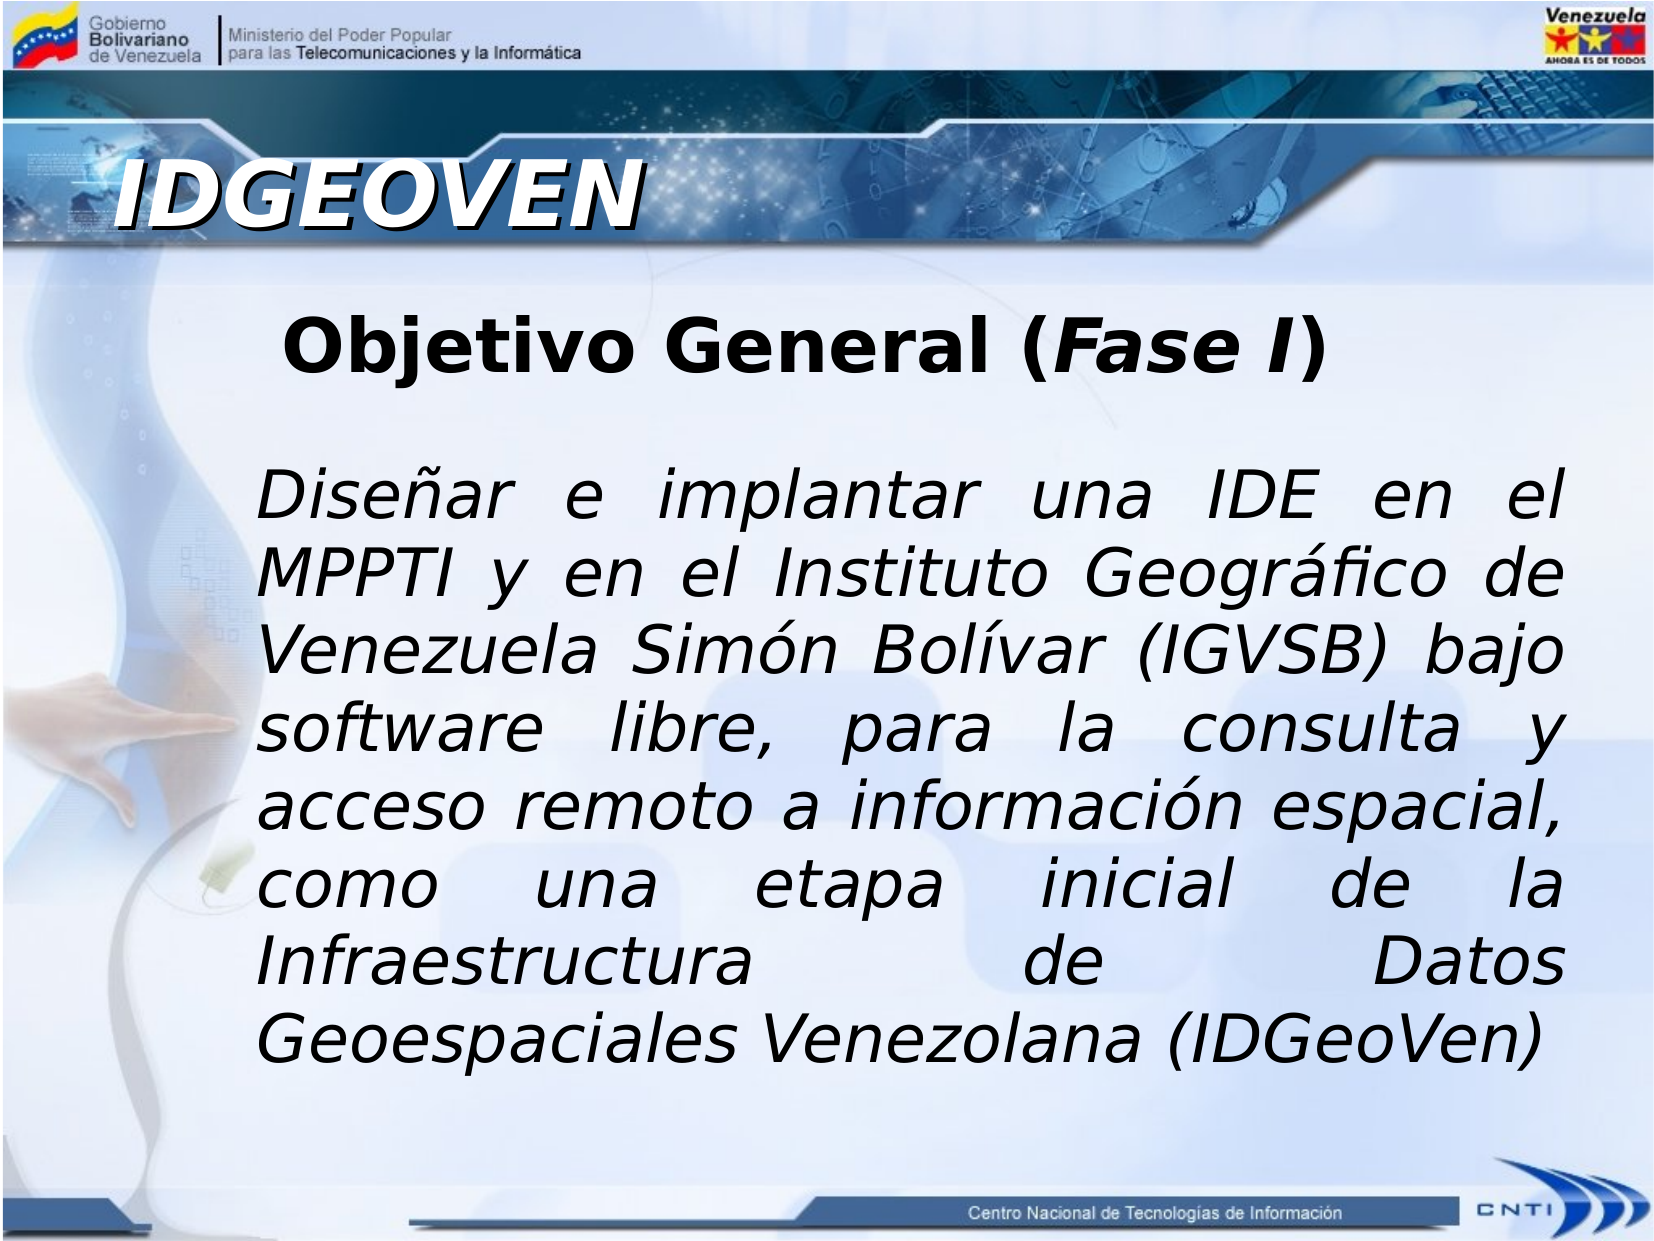

# IDGEOVEN
Objetivo General (Fase I)
Diseñar e implantar una IDE en el MPPTI y en el Instituto Geográfico de Venezuela Simón Bolívar (IGVSB) bajo software libre, para la consulta y acceso remoto a información espacial, como una etapa inicial de la Infraestructura de Datos Geoespaciales Venezolana (IDGeoVen)‏